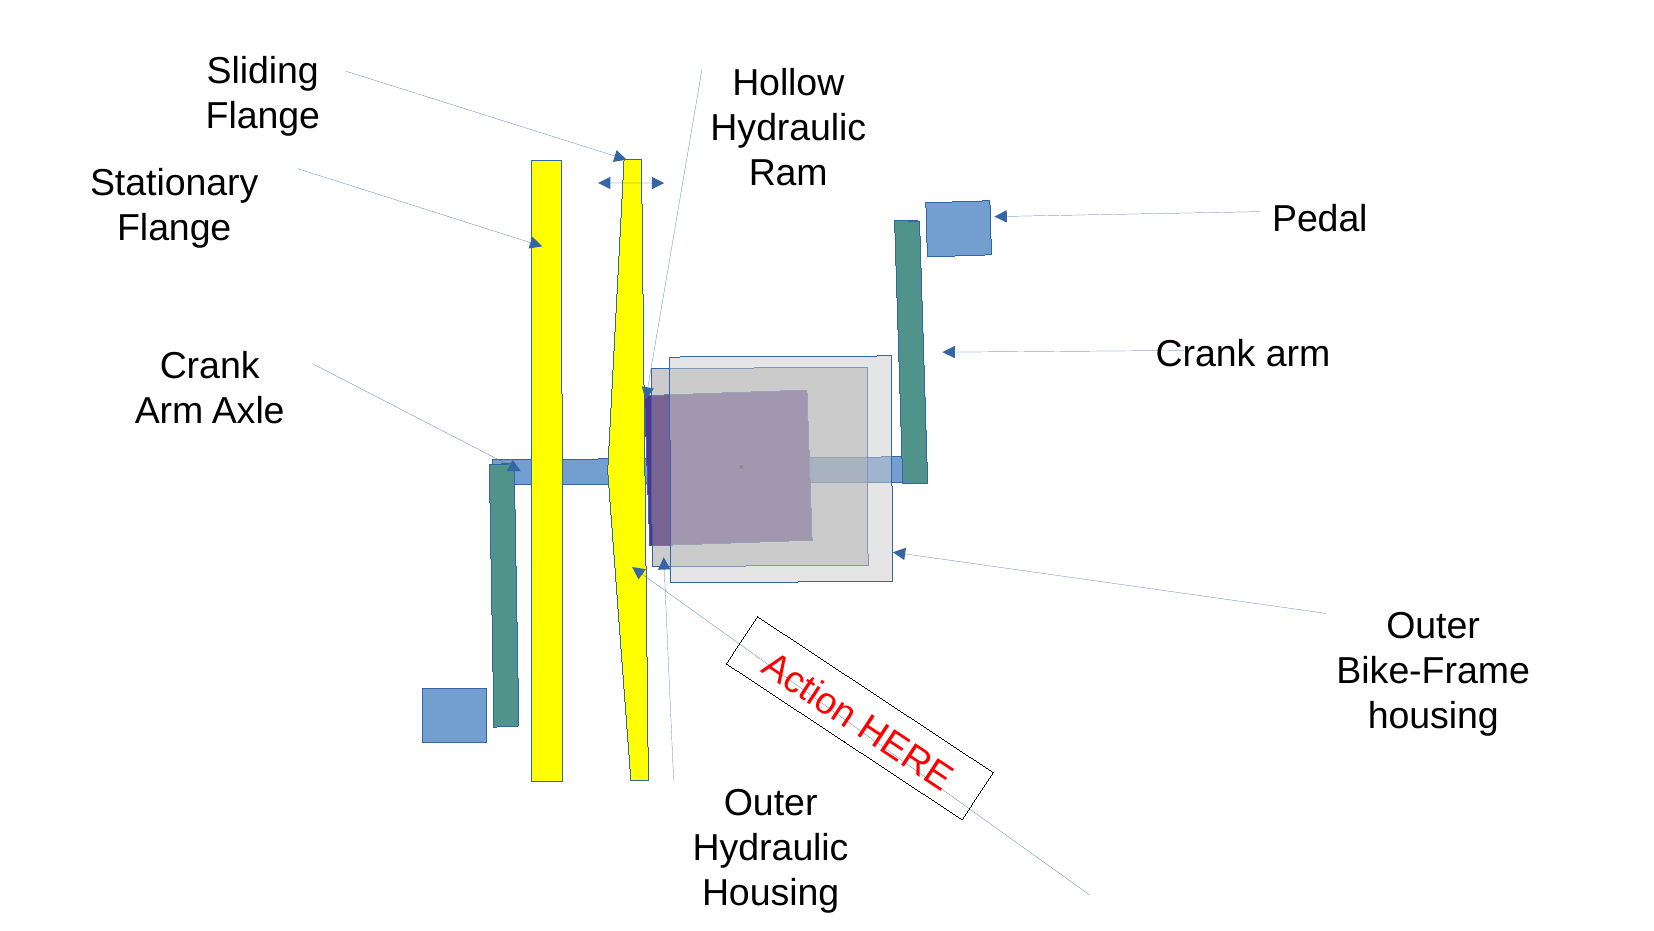

Sliding Flange
Hollow Hydraulic Ram
Stationary Flange
.
Pedal
Crank arm
Crank Arm Axle
Outer
Bike-Frame housing
Action HERE
Outer Hydraulic Housing